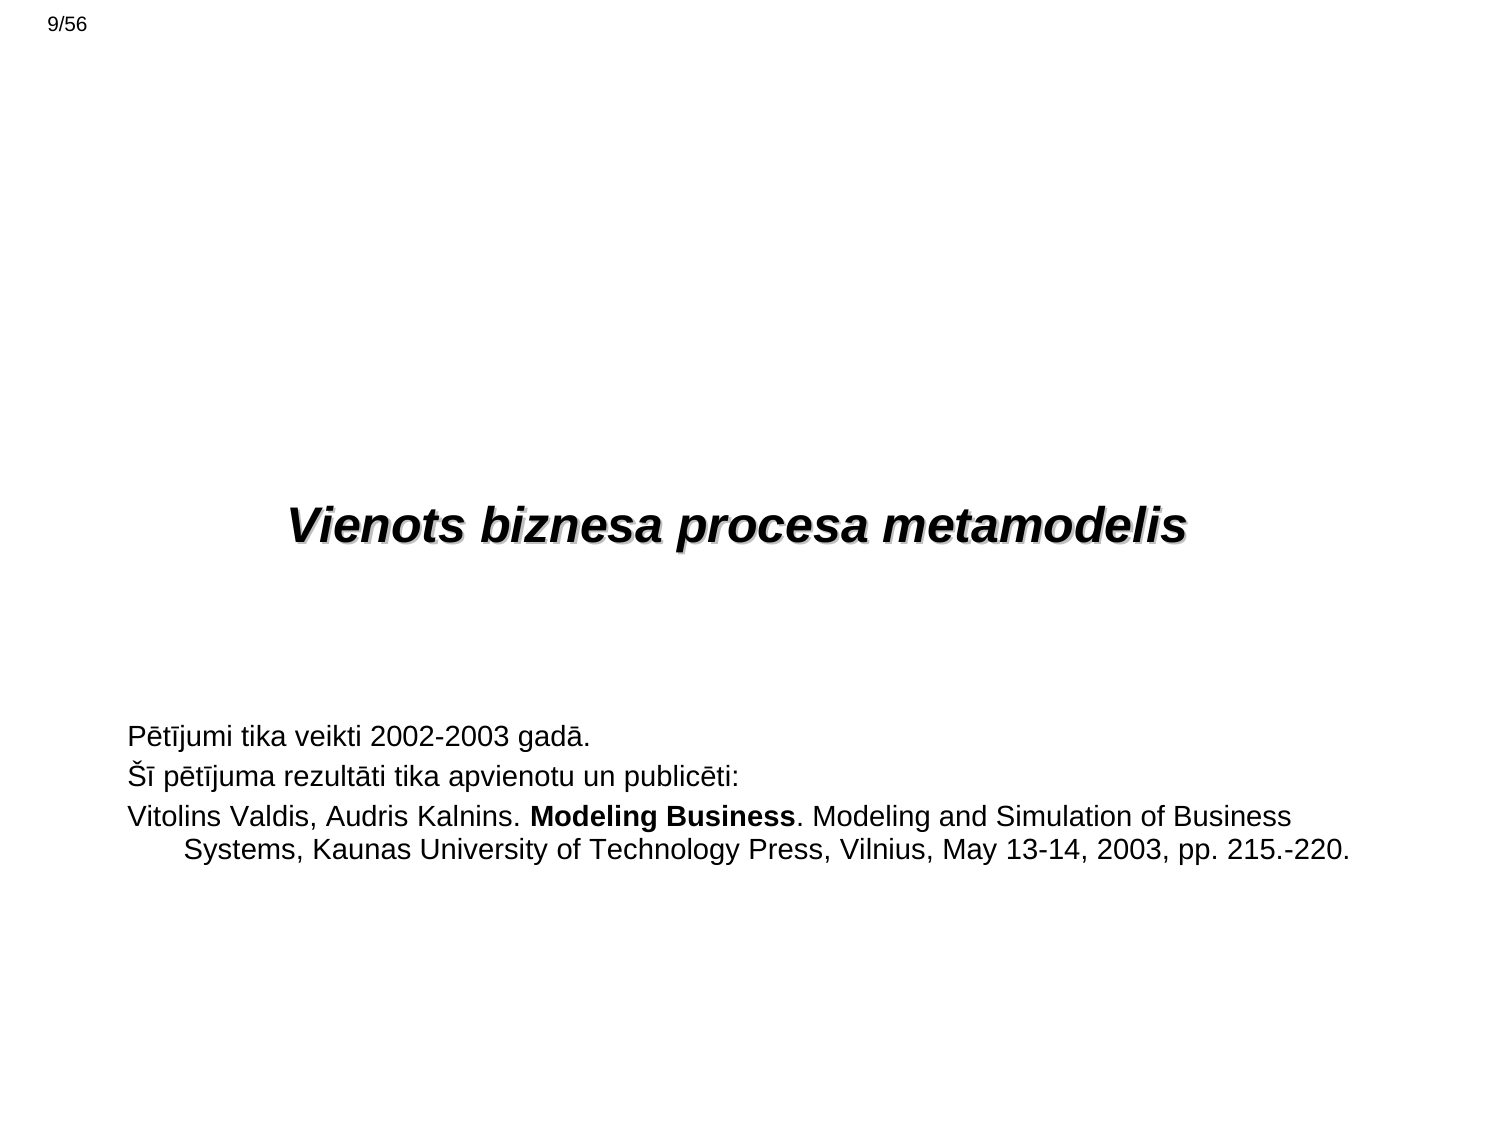

9
# Vienots biznesa procesa metamodelis
Pētījumi tika veikti 2002-2003 gadā.
Šī pētījuma rezultāti tika apvienotu un publicēti:
Vitolins Valdis, Audris Kalnins. Modeling Business. Modeling and Simulation of Business Systems, Kaunas University of Technology Press, Vilnius, May 13-14, 2003, pp. 215.-220.